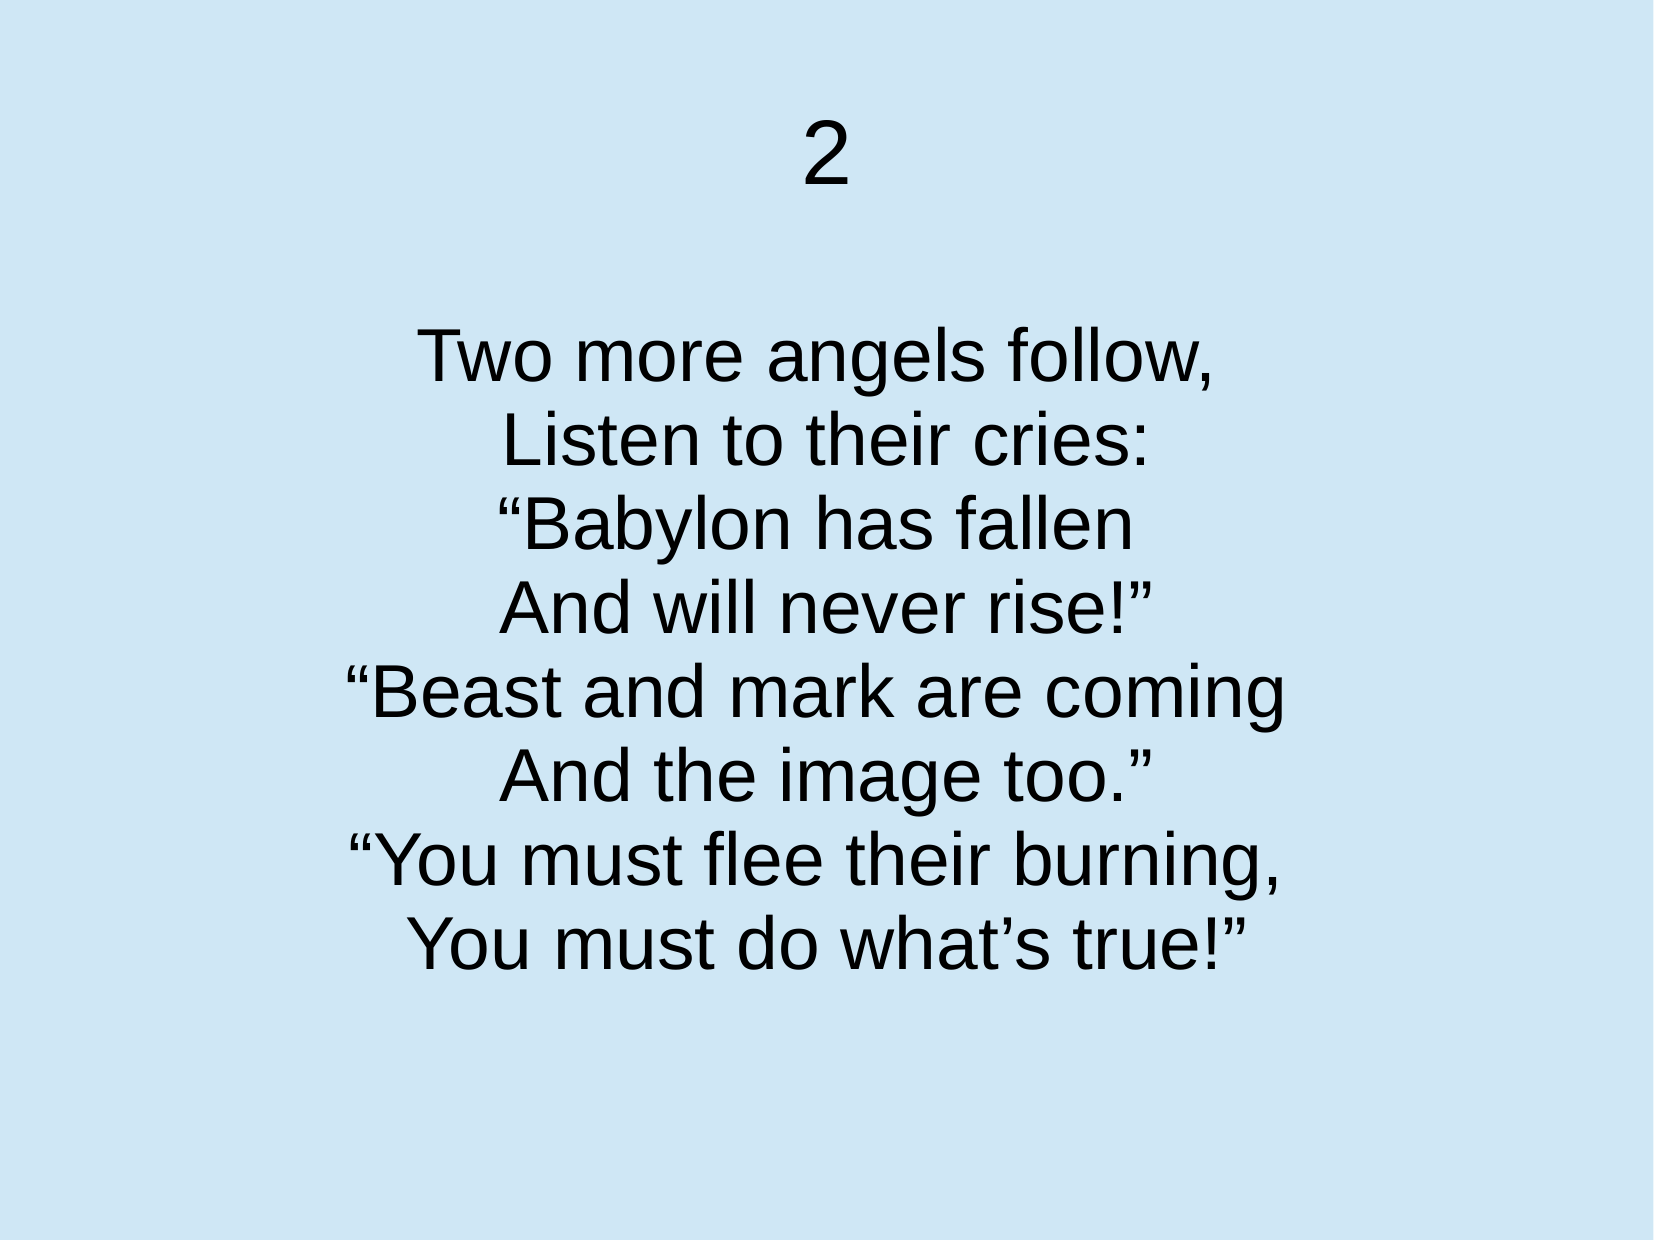

# 2
Two more angels follow,
Listen to their cries:
“Babylon has fallen
And will never rise!”
“Beast and mark are coming
And the image too.”
“You must flee their burning,
You must do what’s true!”